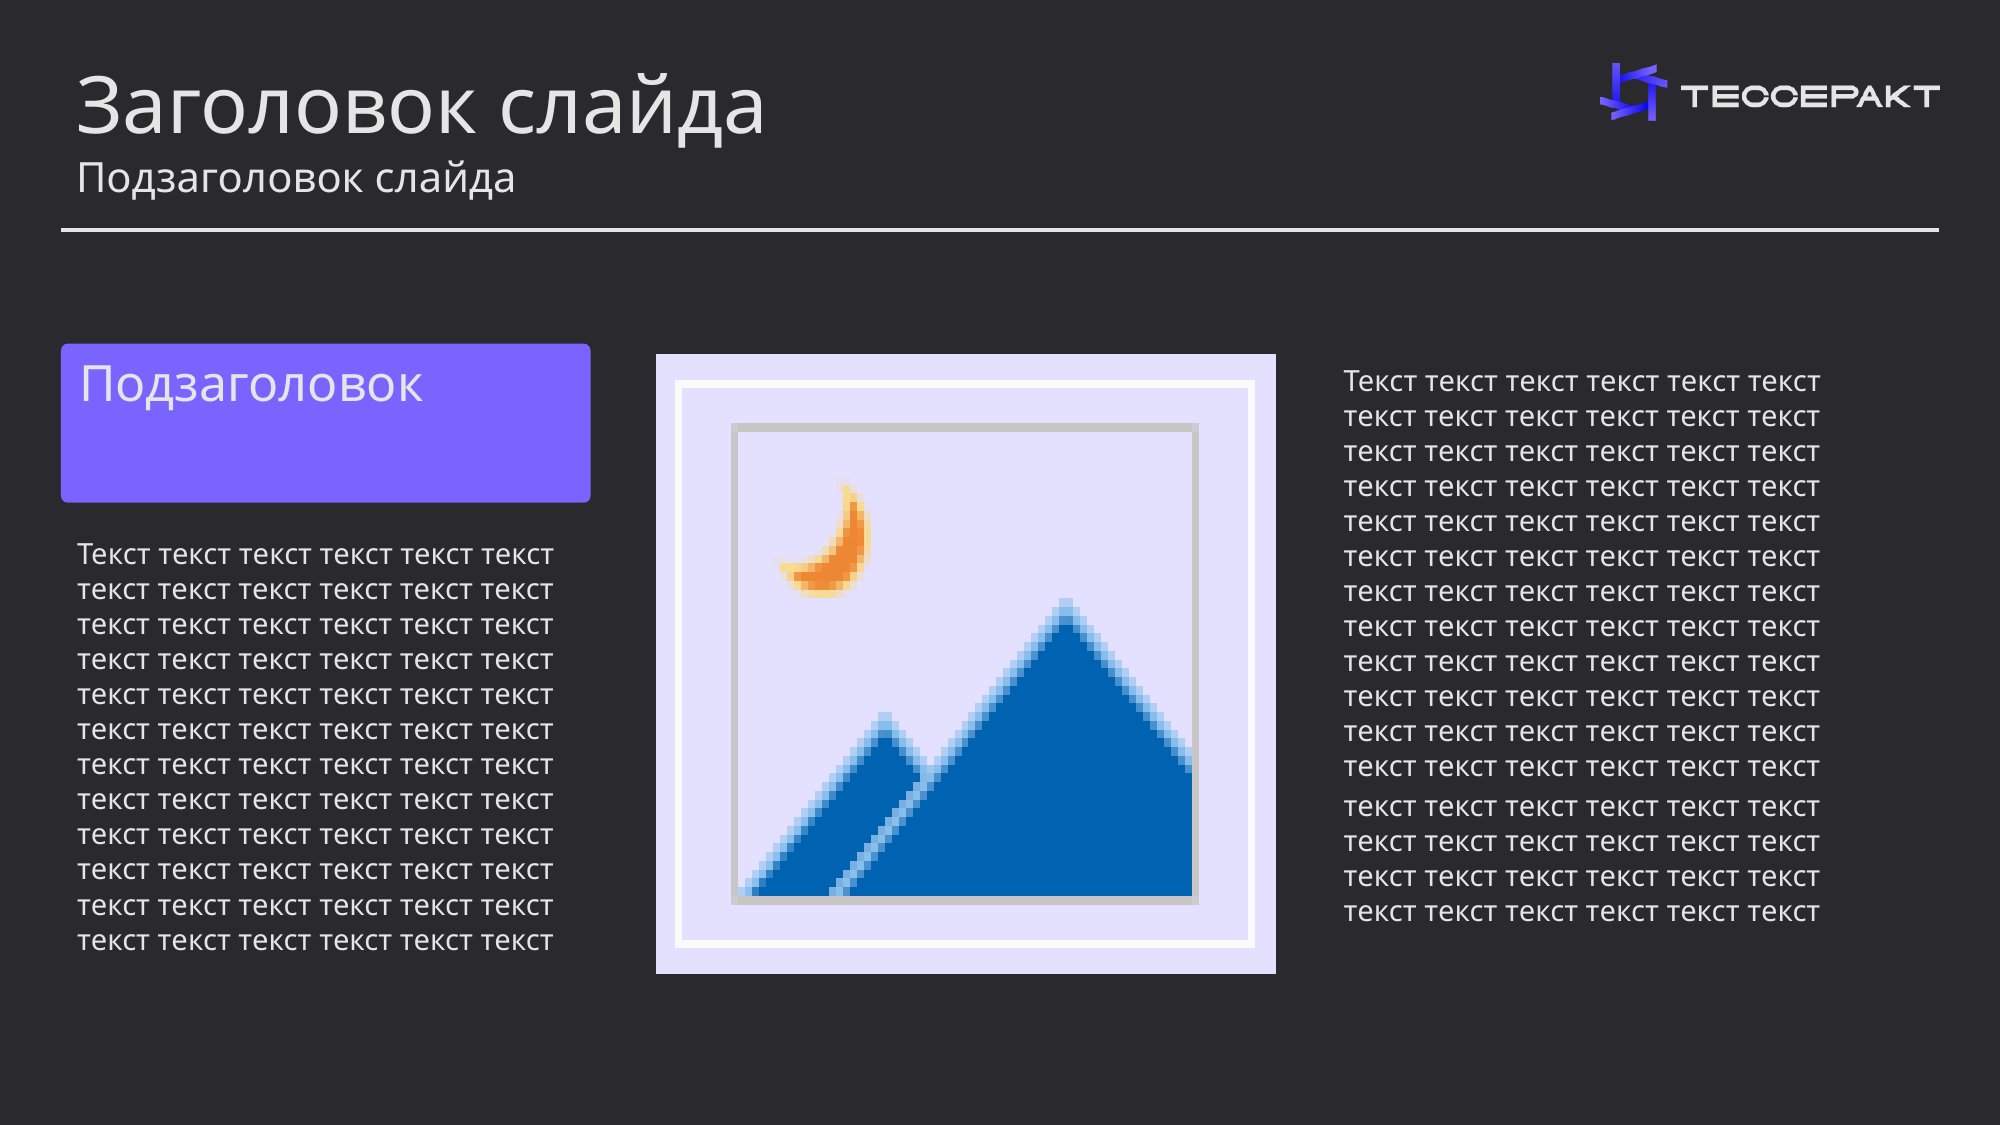

# Заголовок слайда
Подзаголовок слайда
Подзаголовок
Текст текст текст текст текст текст текст текст текст текст текст текст текст текст текст текст текст текст текст текст текст текст текст текст текст текст текст текст текст текст текст текст текст текст текст текст текст текст текст текст текст текст текст текст текст текст текст текст текст текст текст текст текст текст текст текст текст текст текст текст текст текст текст текст текст текст текст текст текст текст текст текст
текст текст текст текст текст текст текст текст текст текст текст текст текст текст текст текст текст текст текст текст текст текст текст текст
Текст текст текст текст текст текст текст текст текст текст текст текст текст текст текст текст текст текст текст текст текст текст текст текст текст текст текст текст текст текст текст текст текст текст текст текст текст текст текст текст текст текст текст текст текст текст текст текст текст текст текст текст текст текст текст текст текст текст текст текст текст текст текст текст текст текст текст текст текст текст текст текст